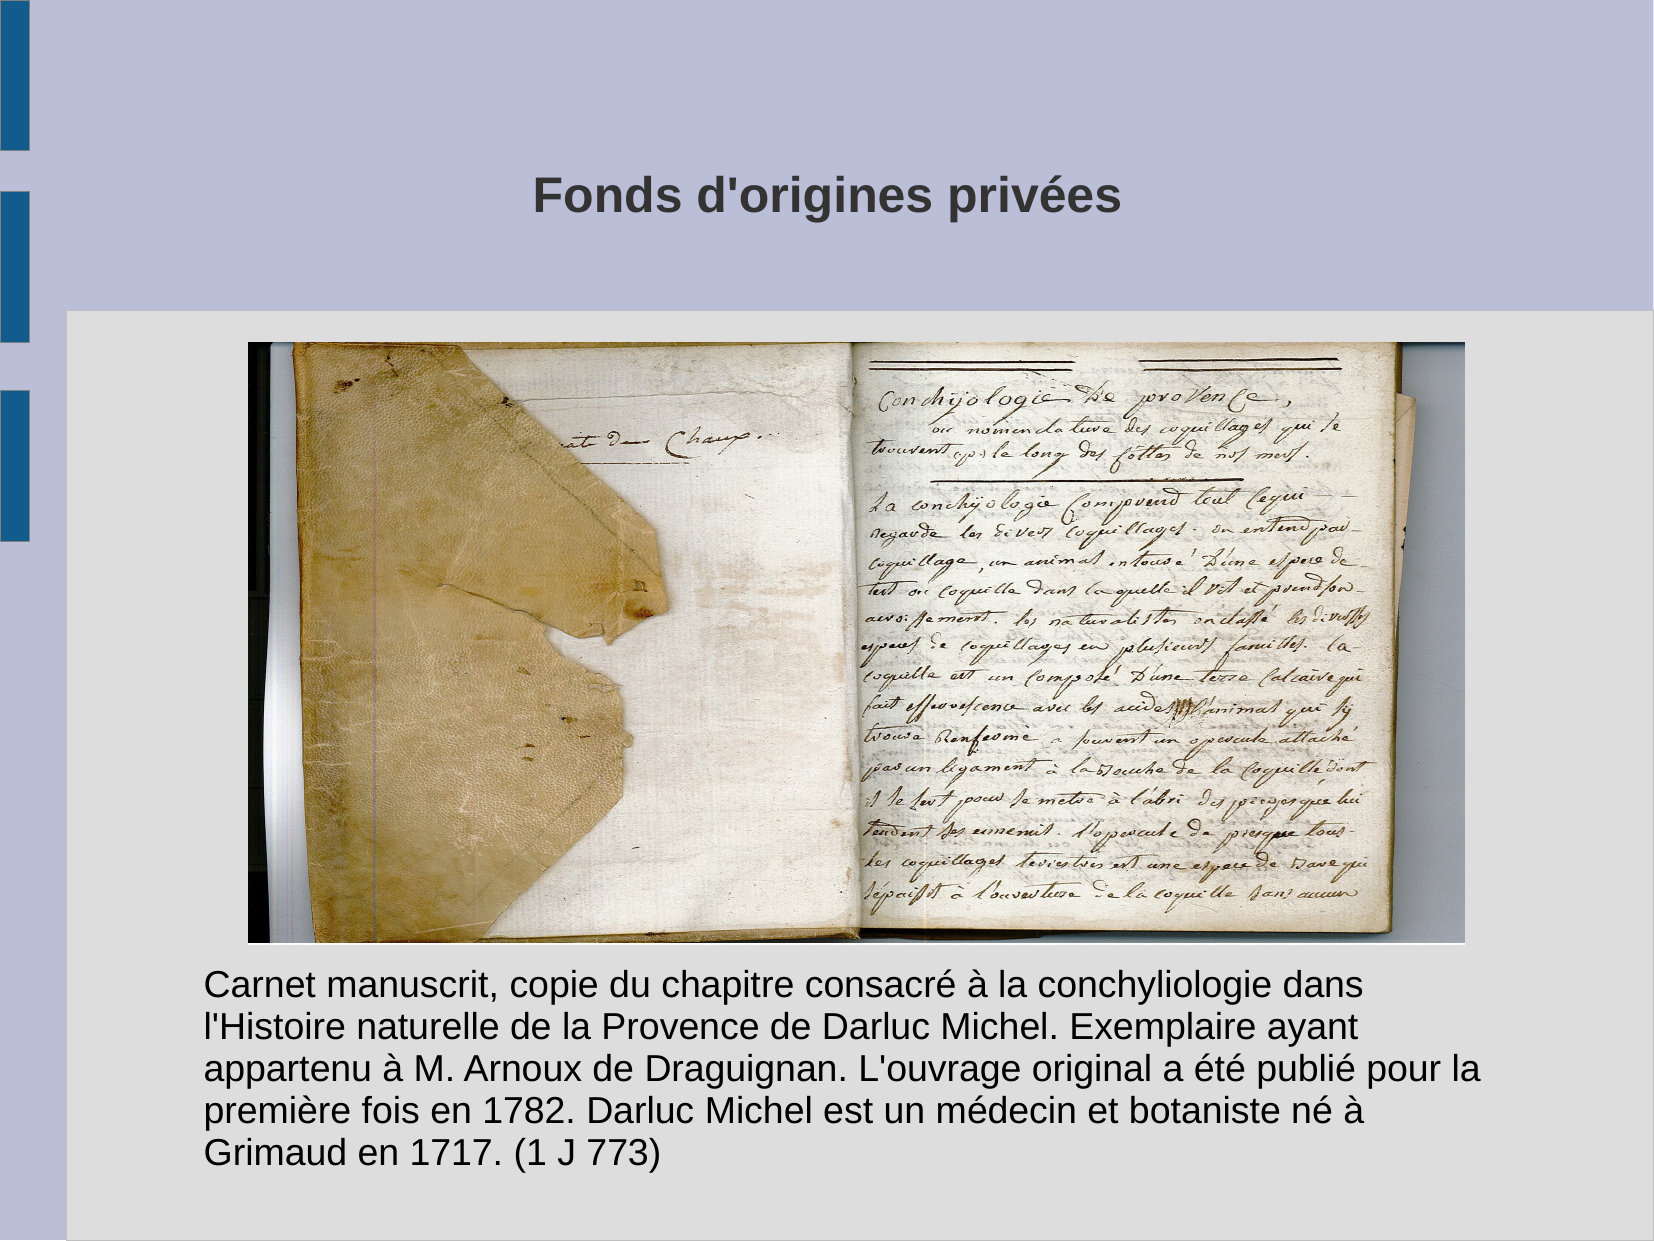

# Fonds d'origines privées
Carnet manuscrit, copie du chapitre consacré à la conchyliologie dans l'Histoire naturelle de la Provence de Darluc Michel. Exemplaire ayant appartenu à M. Arnoux de Draguignan. L'ouvrage original a été publié pour la première fois en 1782. Darluc Michel est un médecin et botaniste né à Grimaud en 1717. (1 J 773)